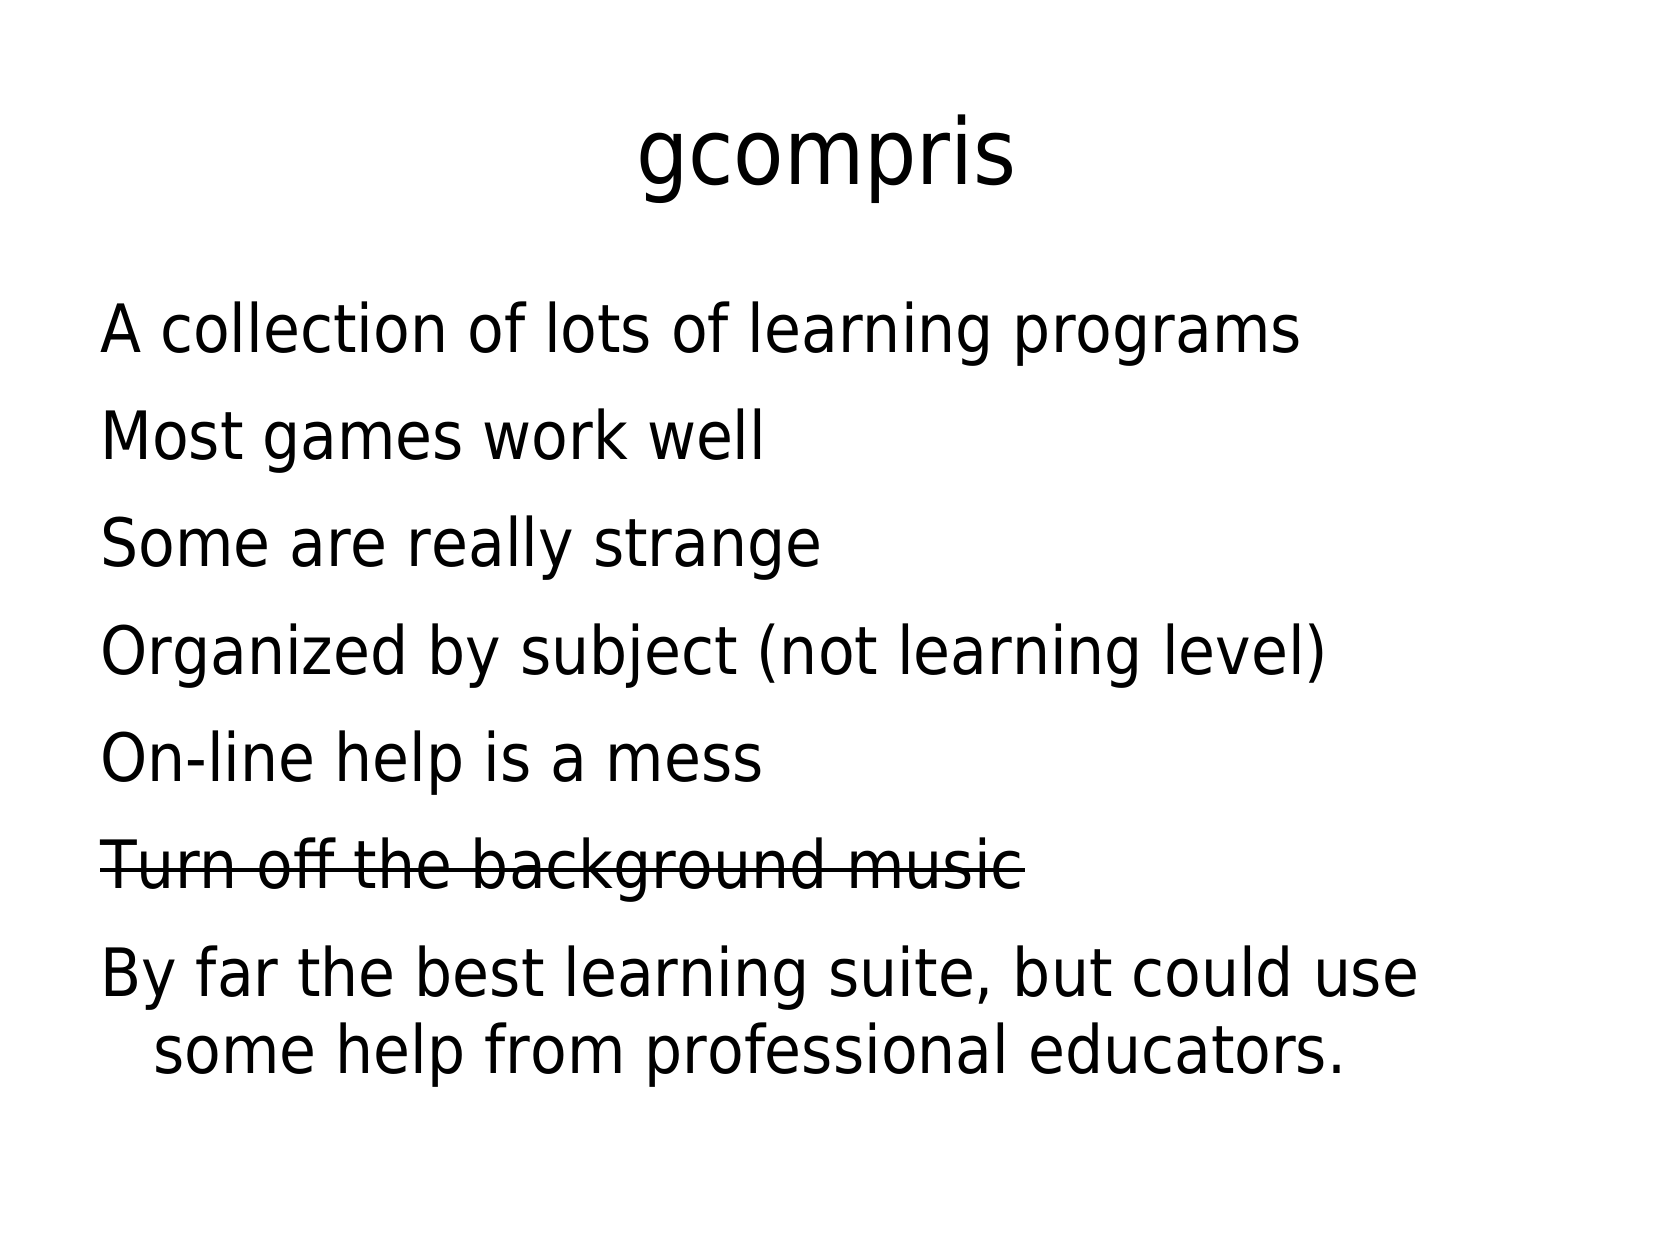

# gcompris
A collection of lots of learning programs
Most games work well
Some are really strange
Organized by subject (not learning level)
On-line help is a mess
Turn off the background music
By far the best learning suite, but could use some help from professional educators.